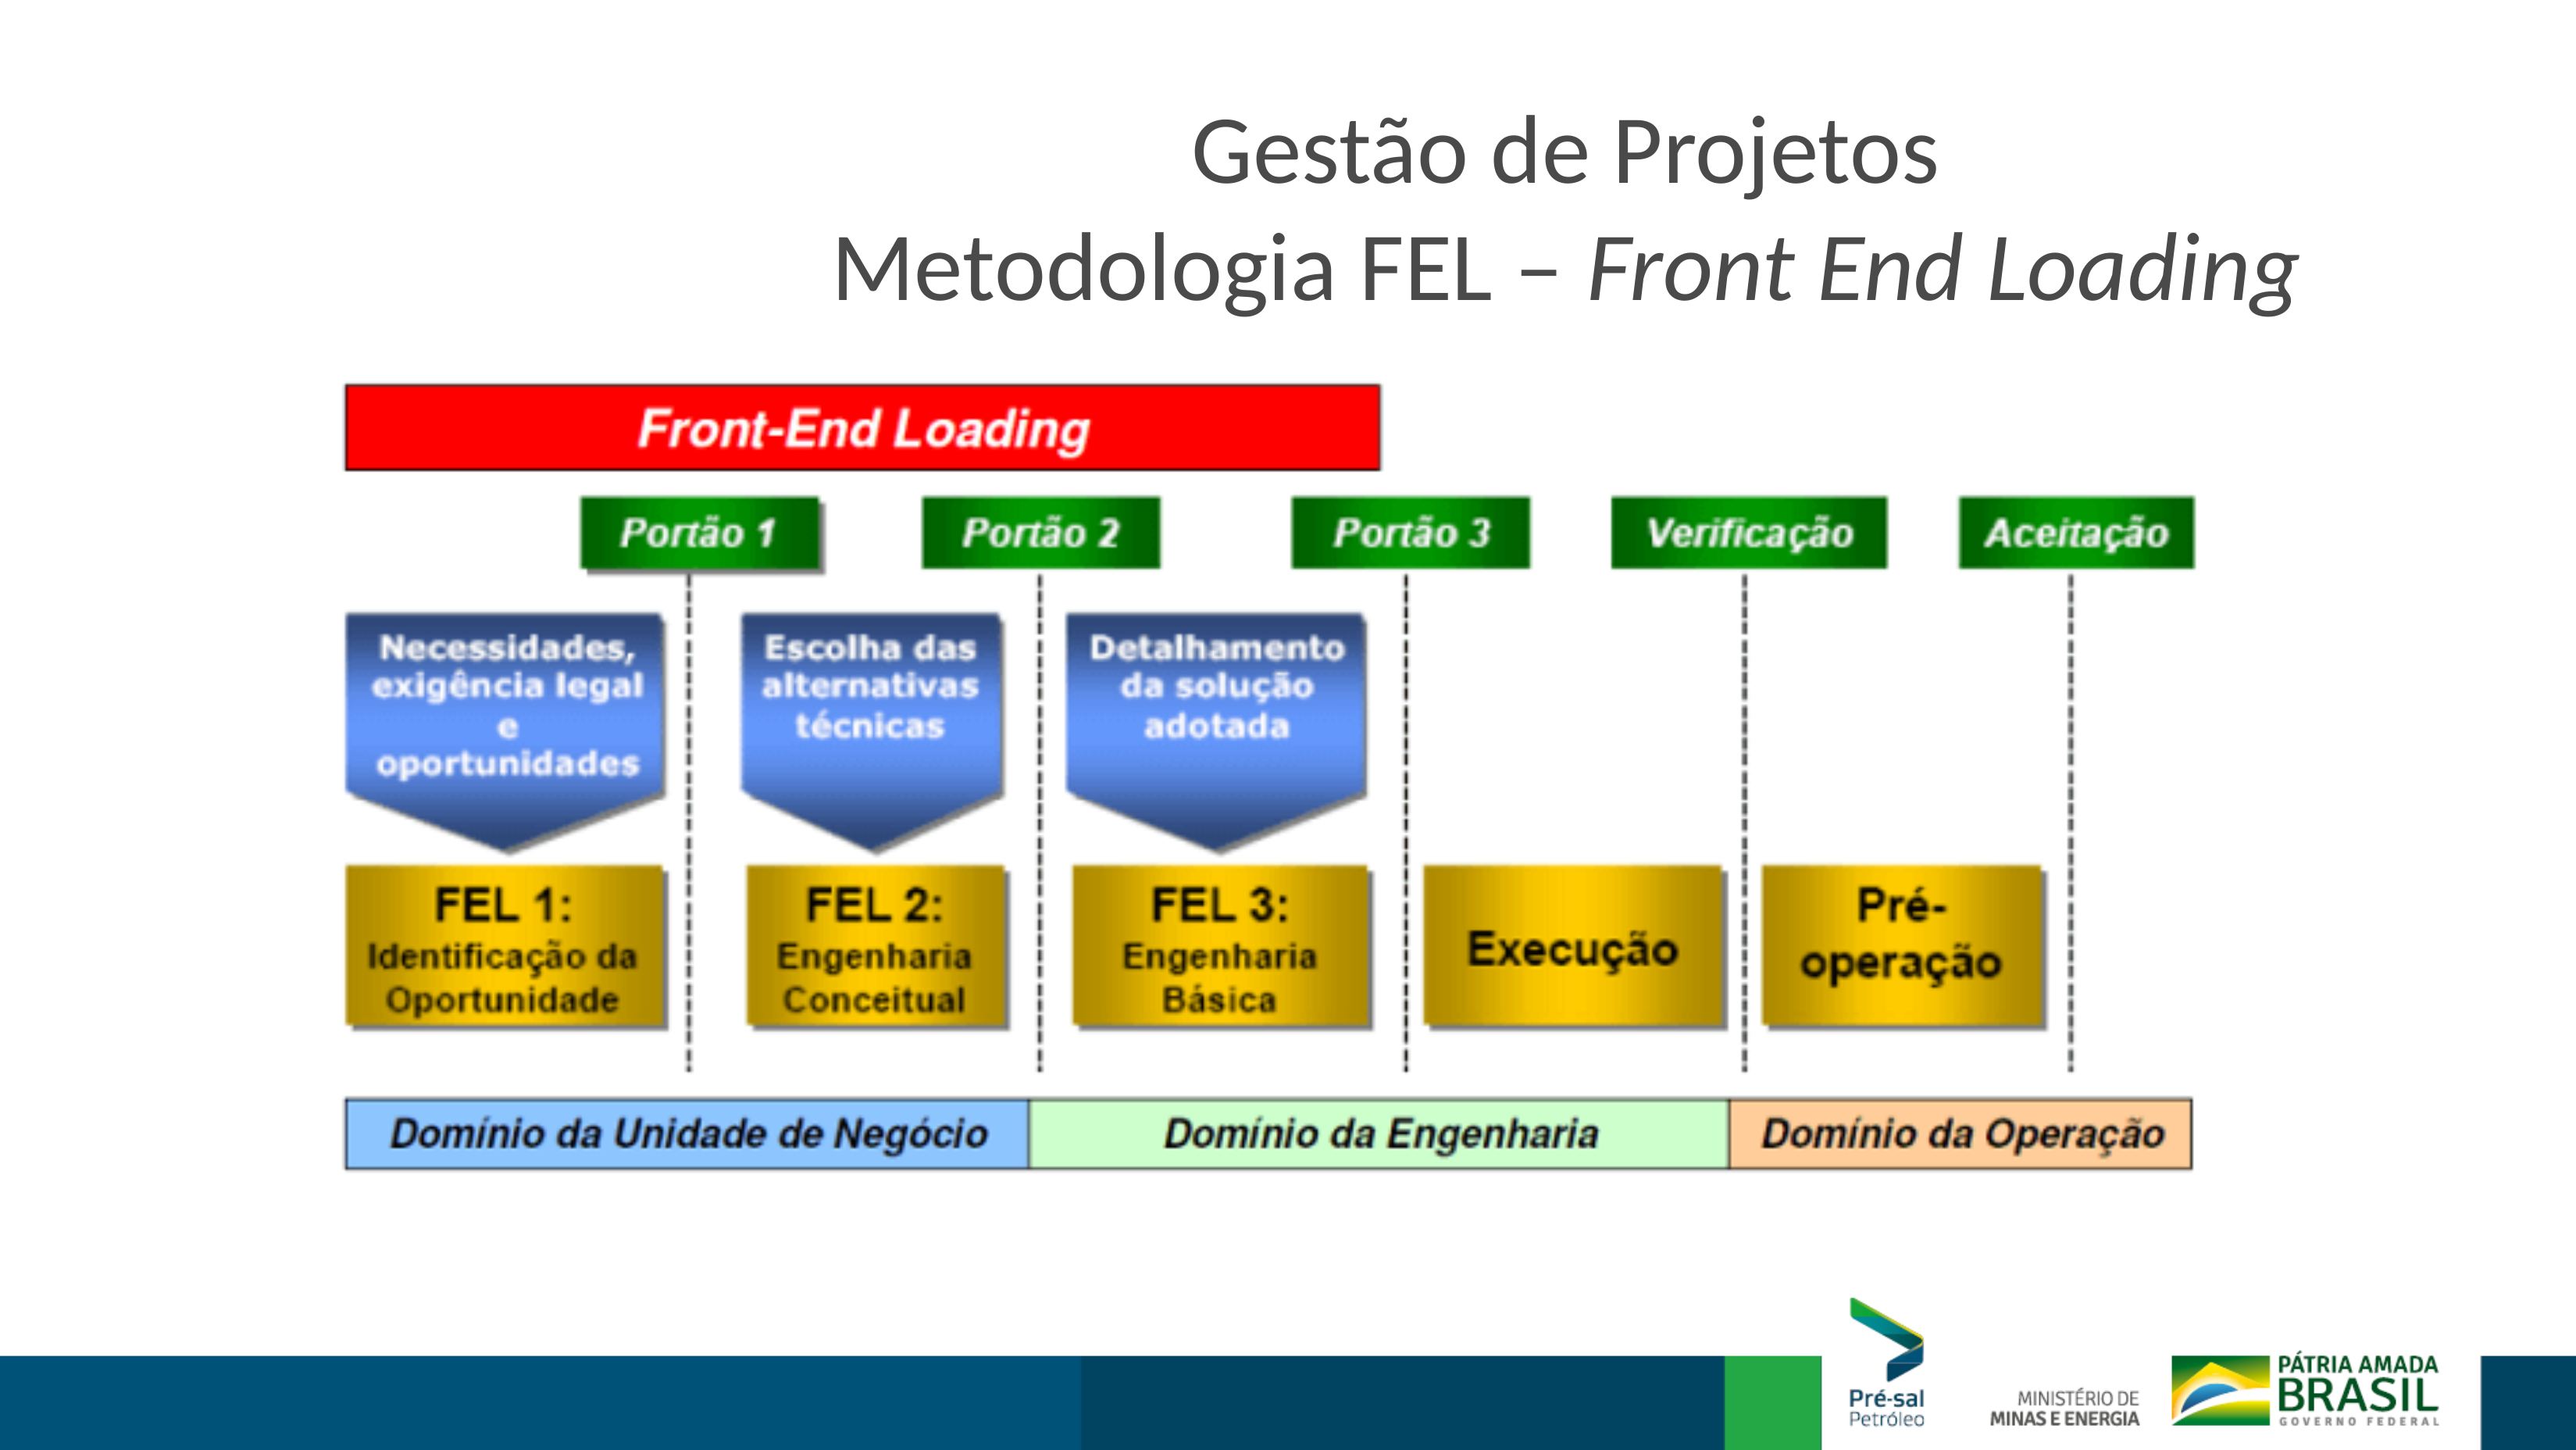

Gestão de Projetos
Metodologia FEL – Front End Loading